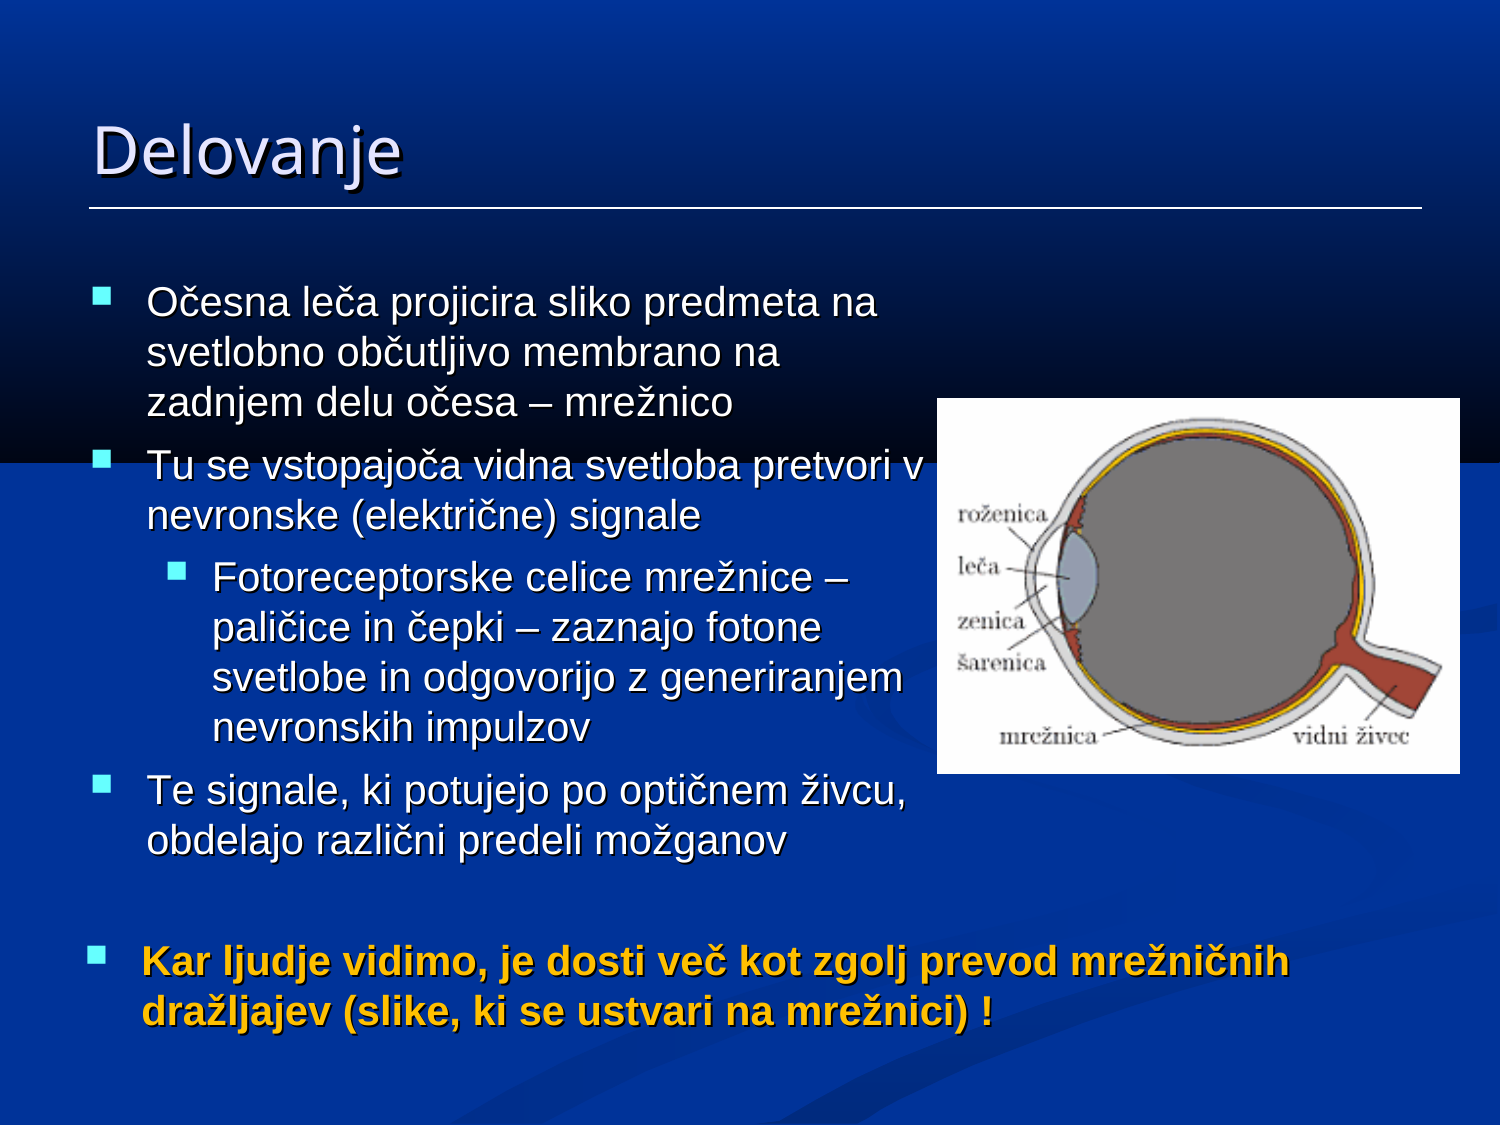

Delovanje
# Očesna leča projicira sliko predmeta na svetlobno občutljivo membrano na zadnjem delu očesa – mrežnico
Tu se vstopajoča vidna svetloba pretvori v nevronske (električne) signale
Fotoreceptorske celice mrežnice – paličice in čepki – zaznajo fotone svetlobe in odgovorijo z generiranjem nevronskih impulzov
Te signale, ki potujejo po optičnem živcu, obdelajo različni predeli možganov
Kar ljudje vidimo, je dosti več kot zgolj prevod mrežničnih dražljajev (slike, ki se ustvari na mrežnici) !